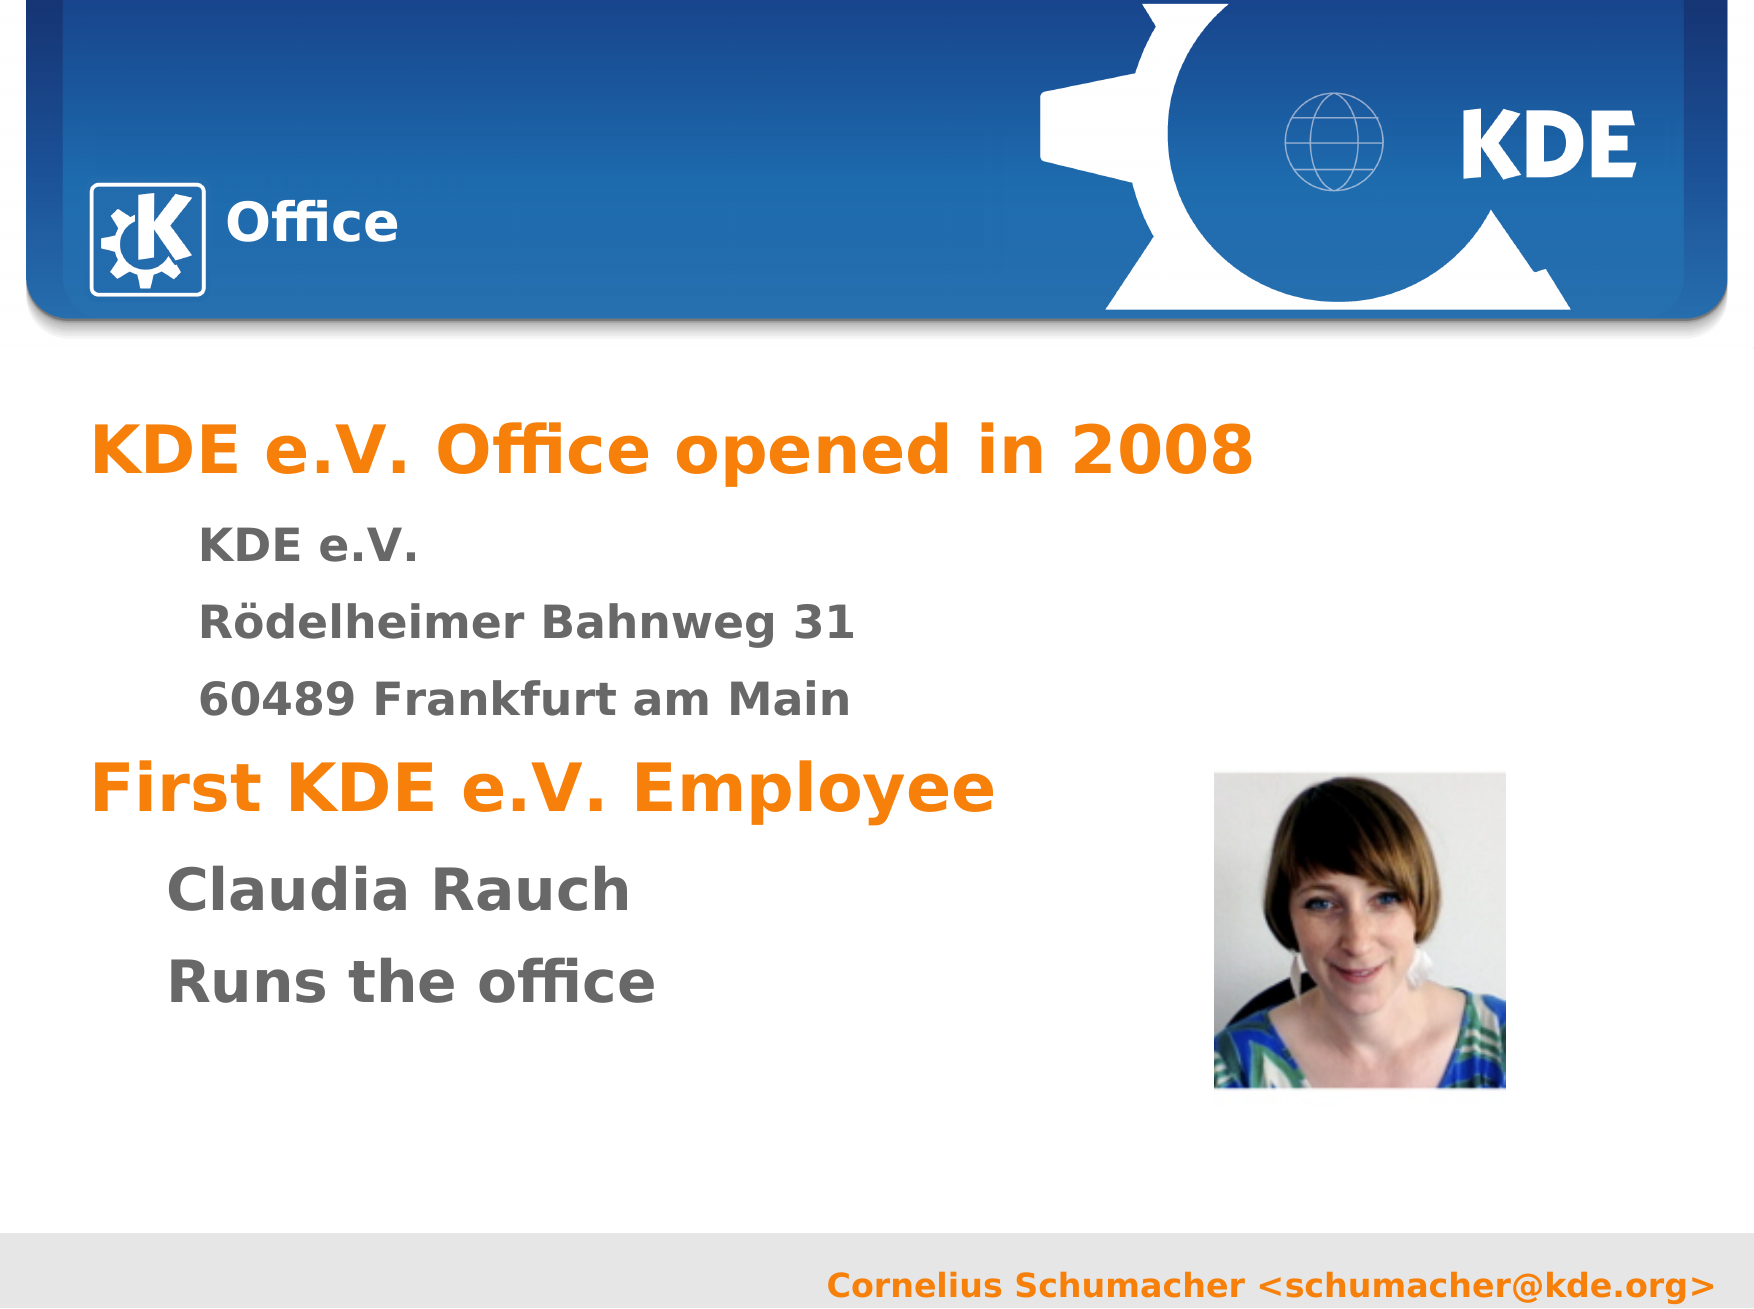

# Office
KDE e.V. Office opened in 2008
 KDE e.V.
 Rödelheimer Bahnweg 31
 60489 Frankfurt am Main
First KDE e.V. Employee
Claudia Rauch
Runs the office